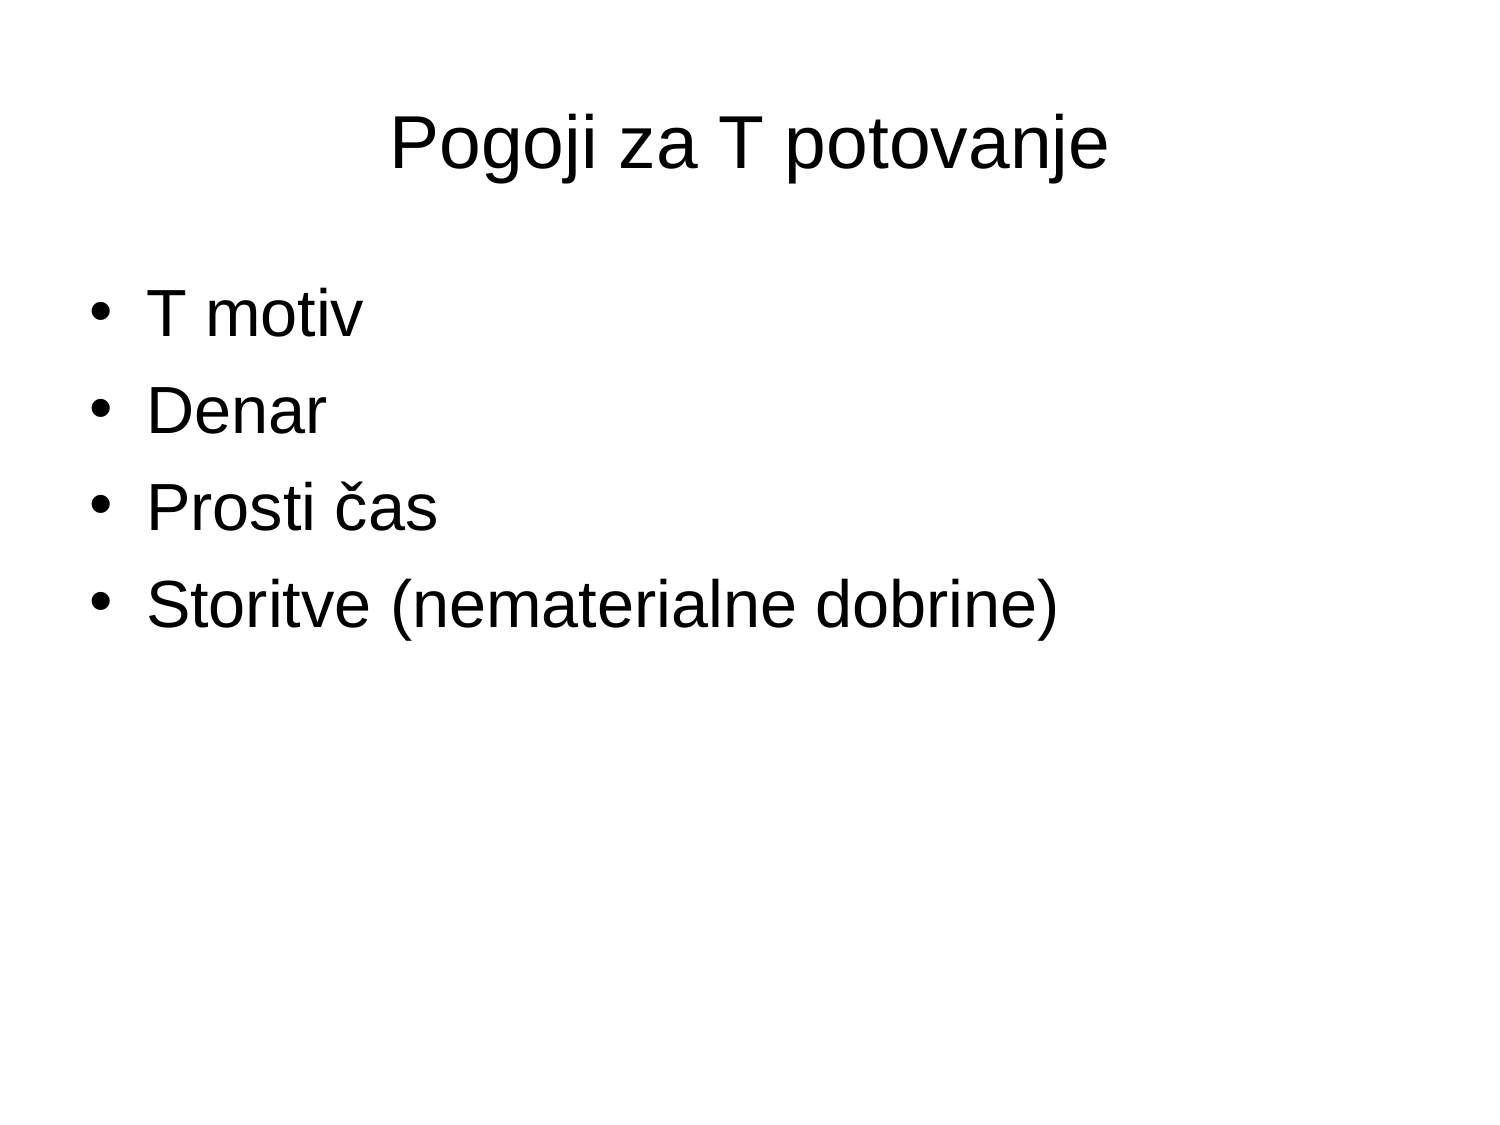

# Pogoji za T potovanje
T motiv
Denar
Prosti čas
Storitve (nematerialne dobrine)